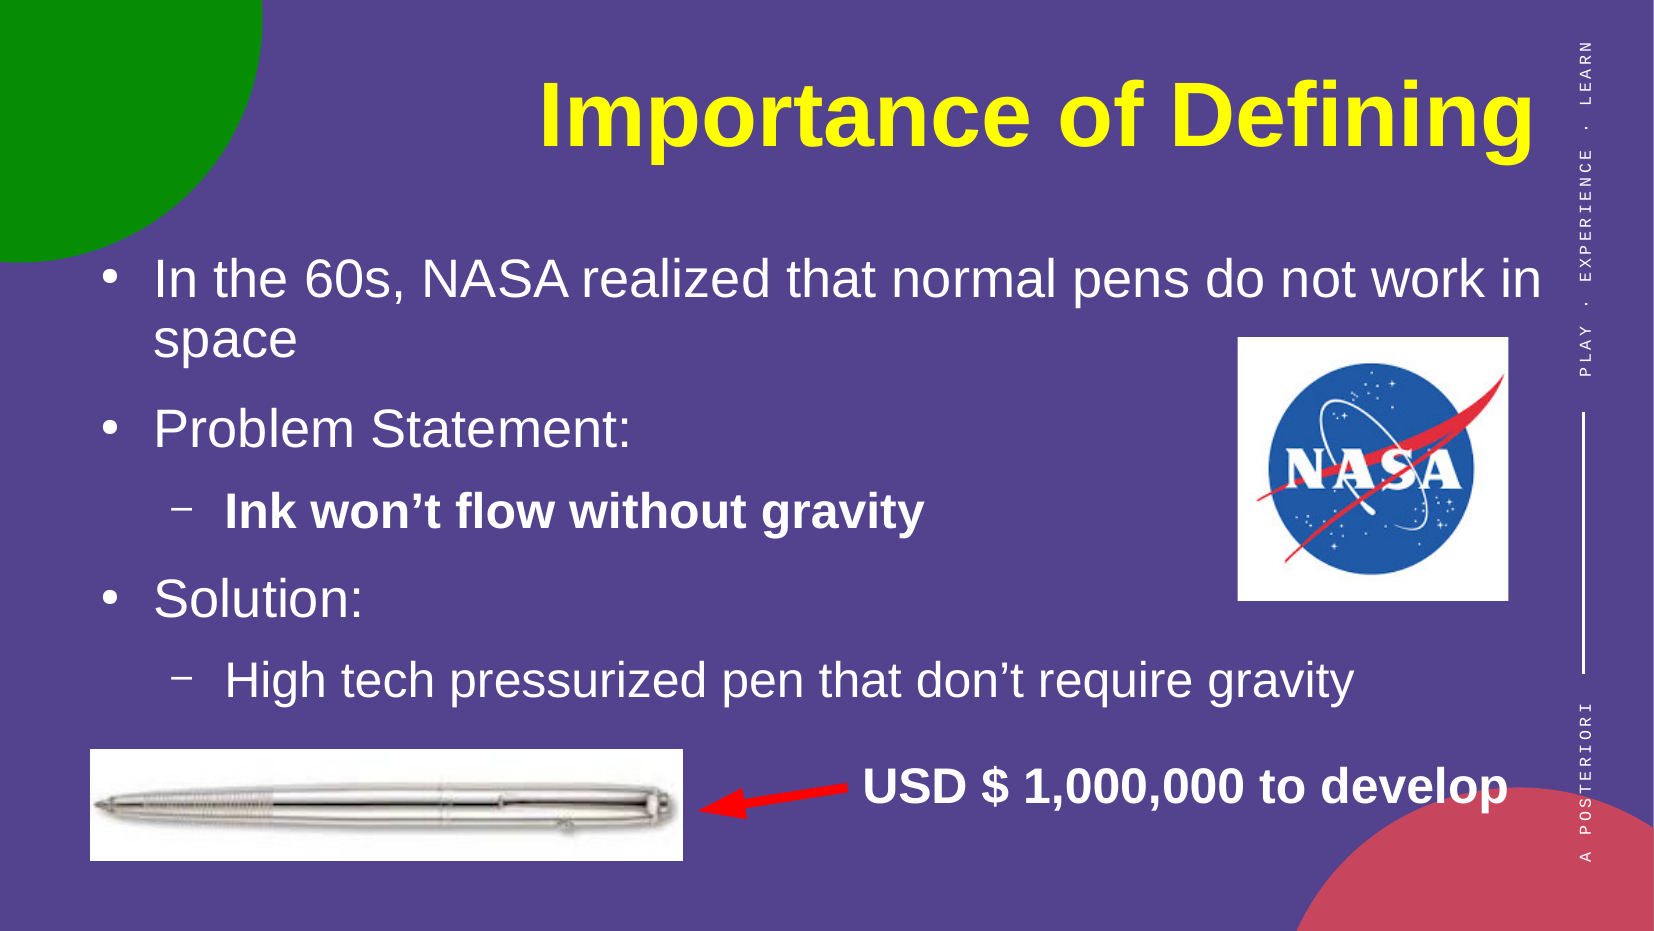

# Importance of Defining
In the 60s, NASA realized that normal pens do not work in space
Problem Statement:
Ink won’t flow without gravity
Solution:
High tech pressurized pen that don’t require gravity
USD $ 1,000,000 to develop
USD $ 1,000,000 to develop